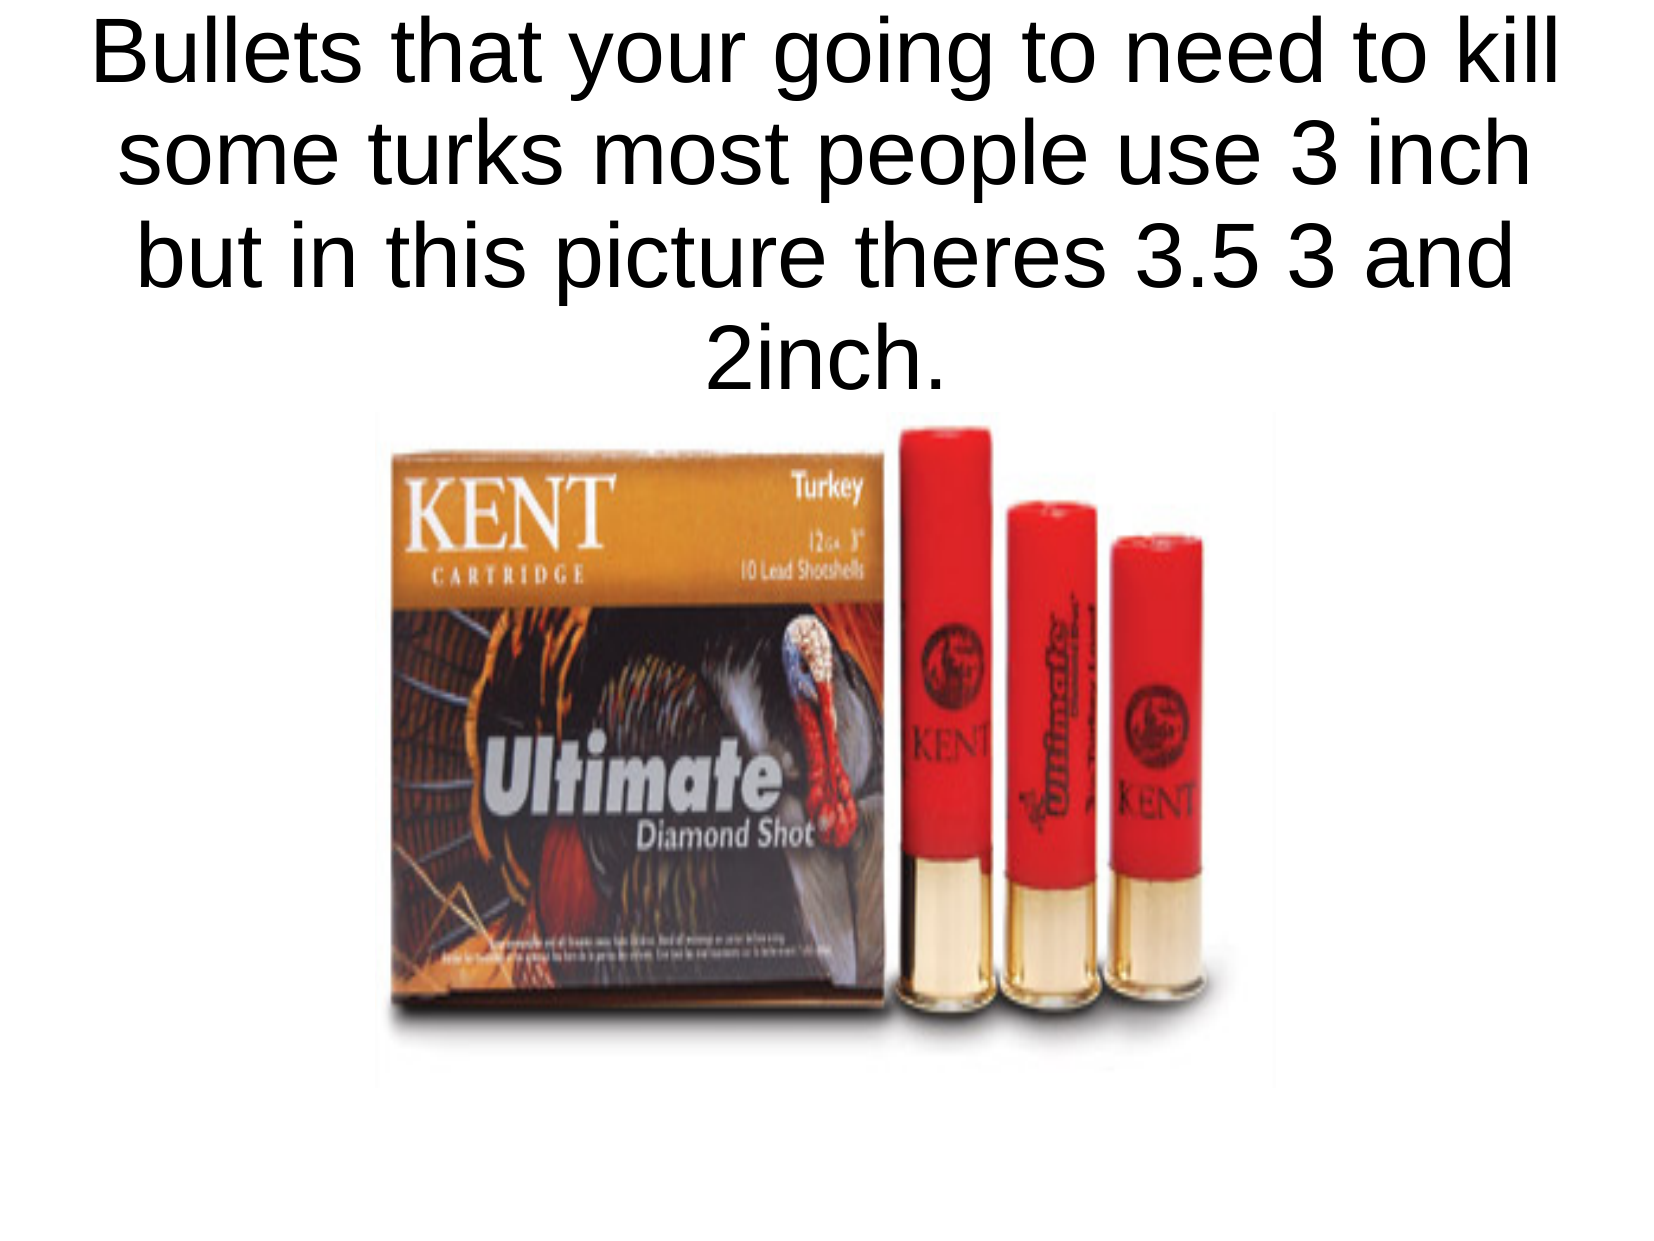

# Bullets that your going to need to kill some turks most people use 3 inch but in this picture theres 3.5 3 and 2inch.